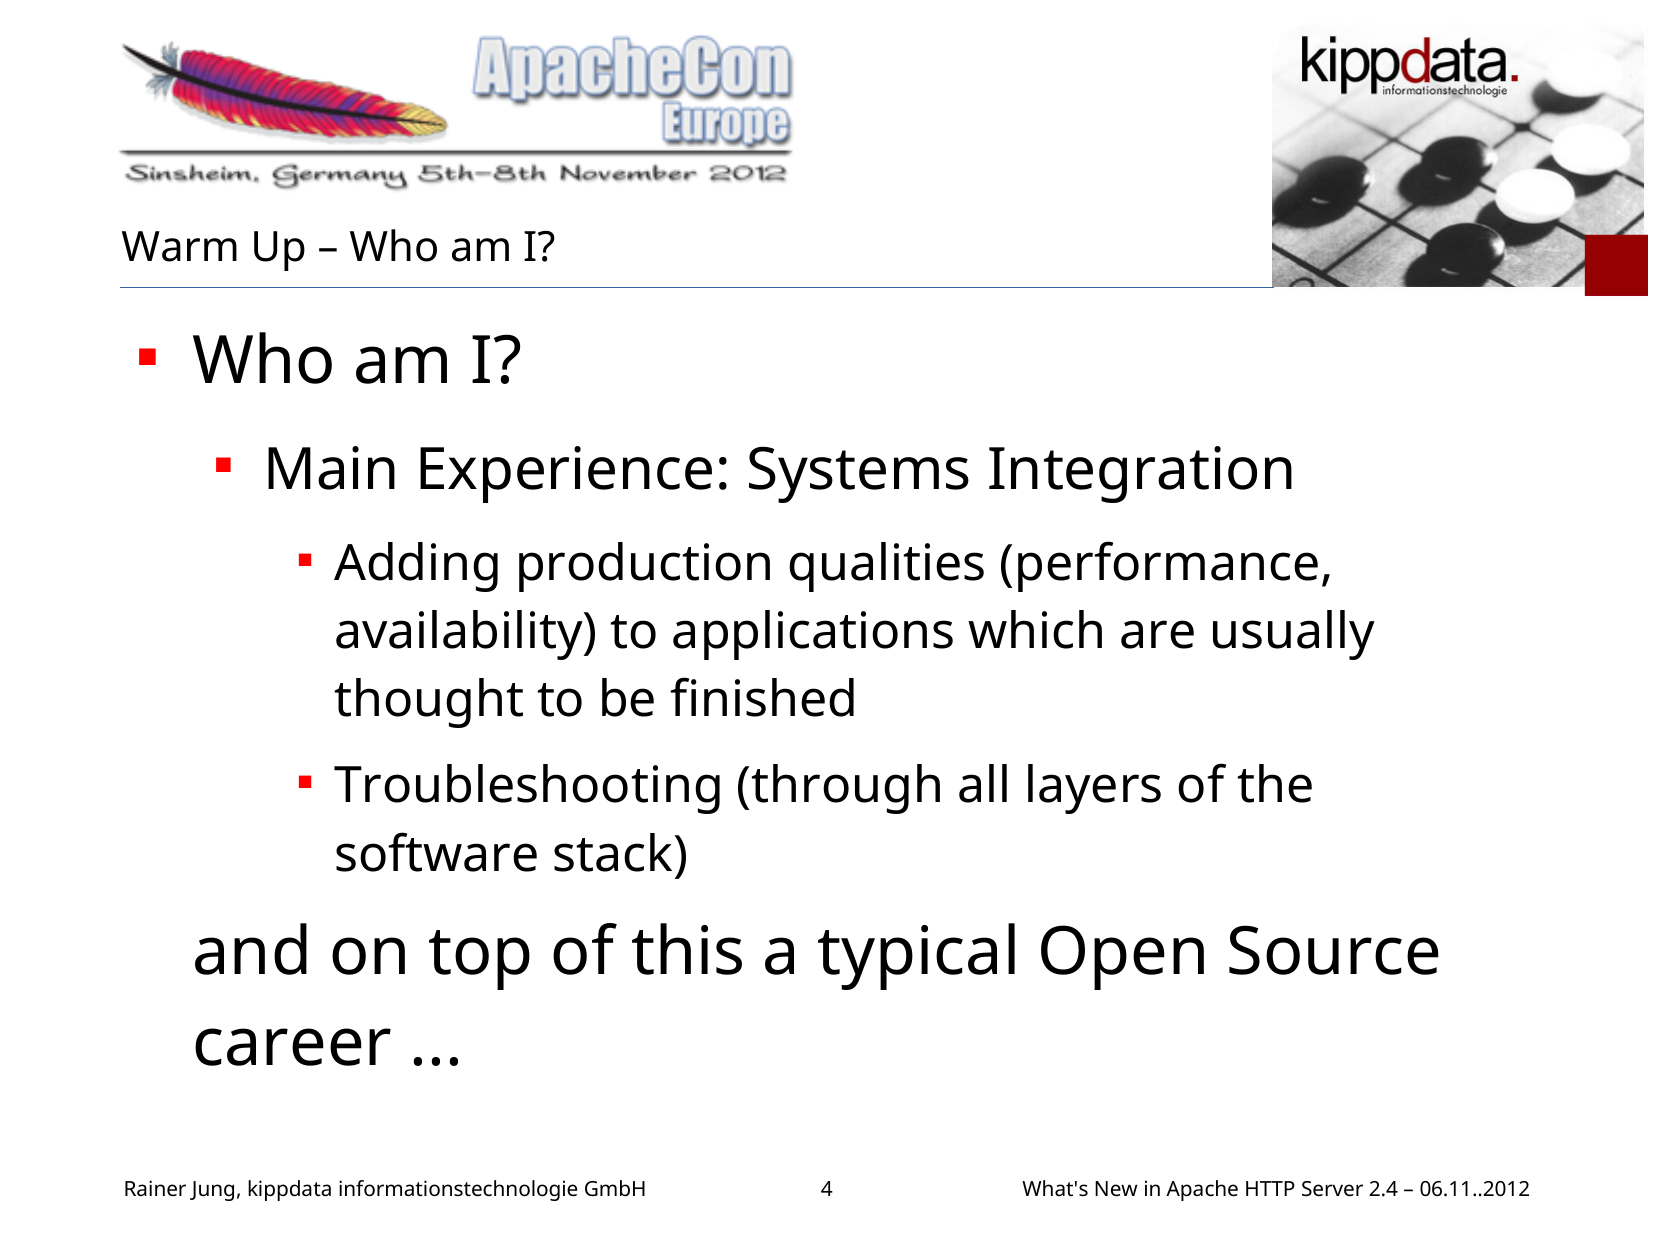

# Warm Up – Who am I?
Who am I?
Main Experience: Systems Integration
Adding production qualities (performance, availability) to applications which are usually thought to be finished
Troubleshooting (through all layers of the software stack)
and on top of this a typical Open Source career ...